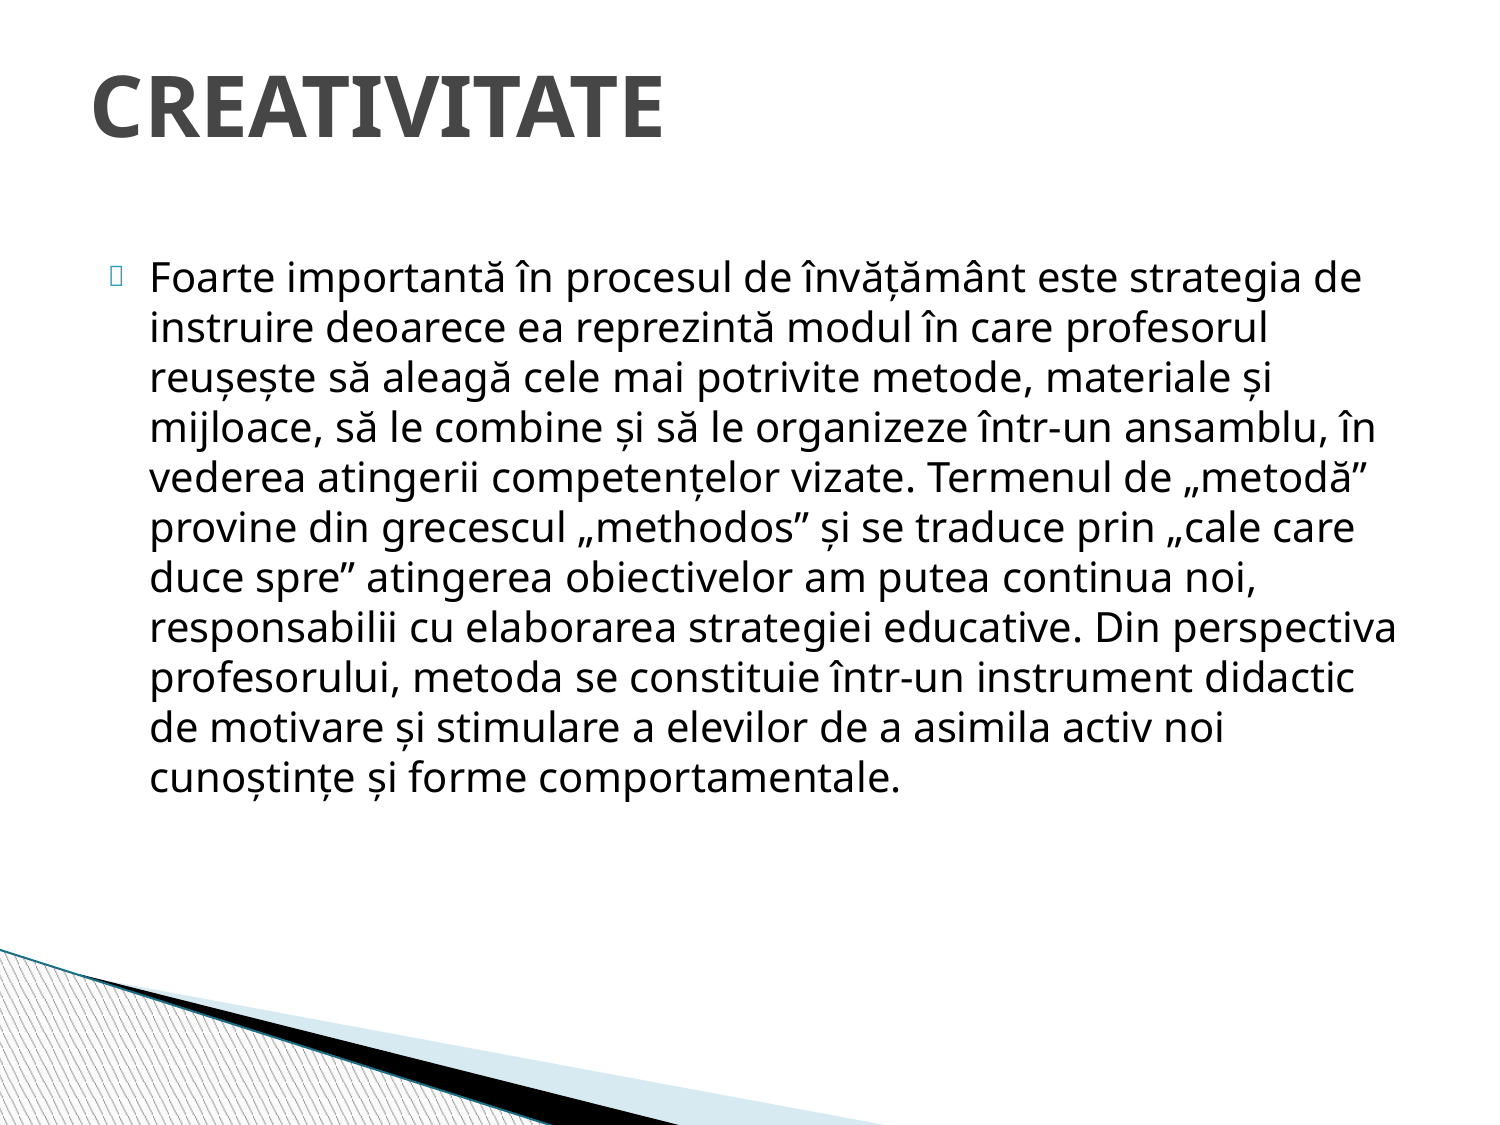

CREATIVITATE
# Foarte importantă în procesul de învățământ este strategia de instruire deoarece ea reprezintă modul în care profesorul reușește să aleagă cele mai potrivite metode, materiale și mijloace, să le combine și să le organizeze într-un ansamblu, în vederea atingerii competențelor vizate. Termenul de „metodă” provine din grecescul „methodos” și se traduce prin „cale care duce spre” atingerea obiectivelor am putea continua noi, responsabilii cu elaborarea strategiei educative. Din perspectiva profesorului, metoda se constituie într-un instrument didactic de motivare și stimulare a elevilor de a asimila activ noi cunoștințe și forme comportamentale.